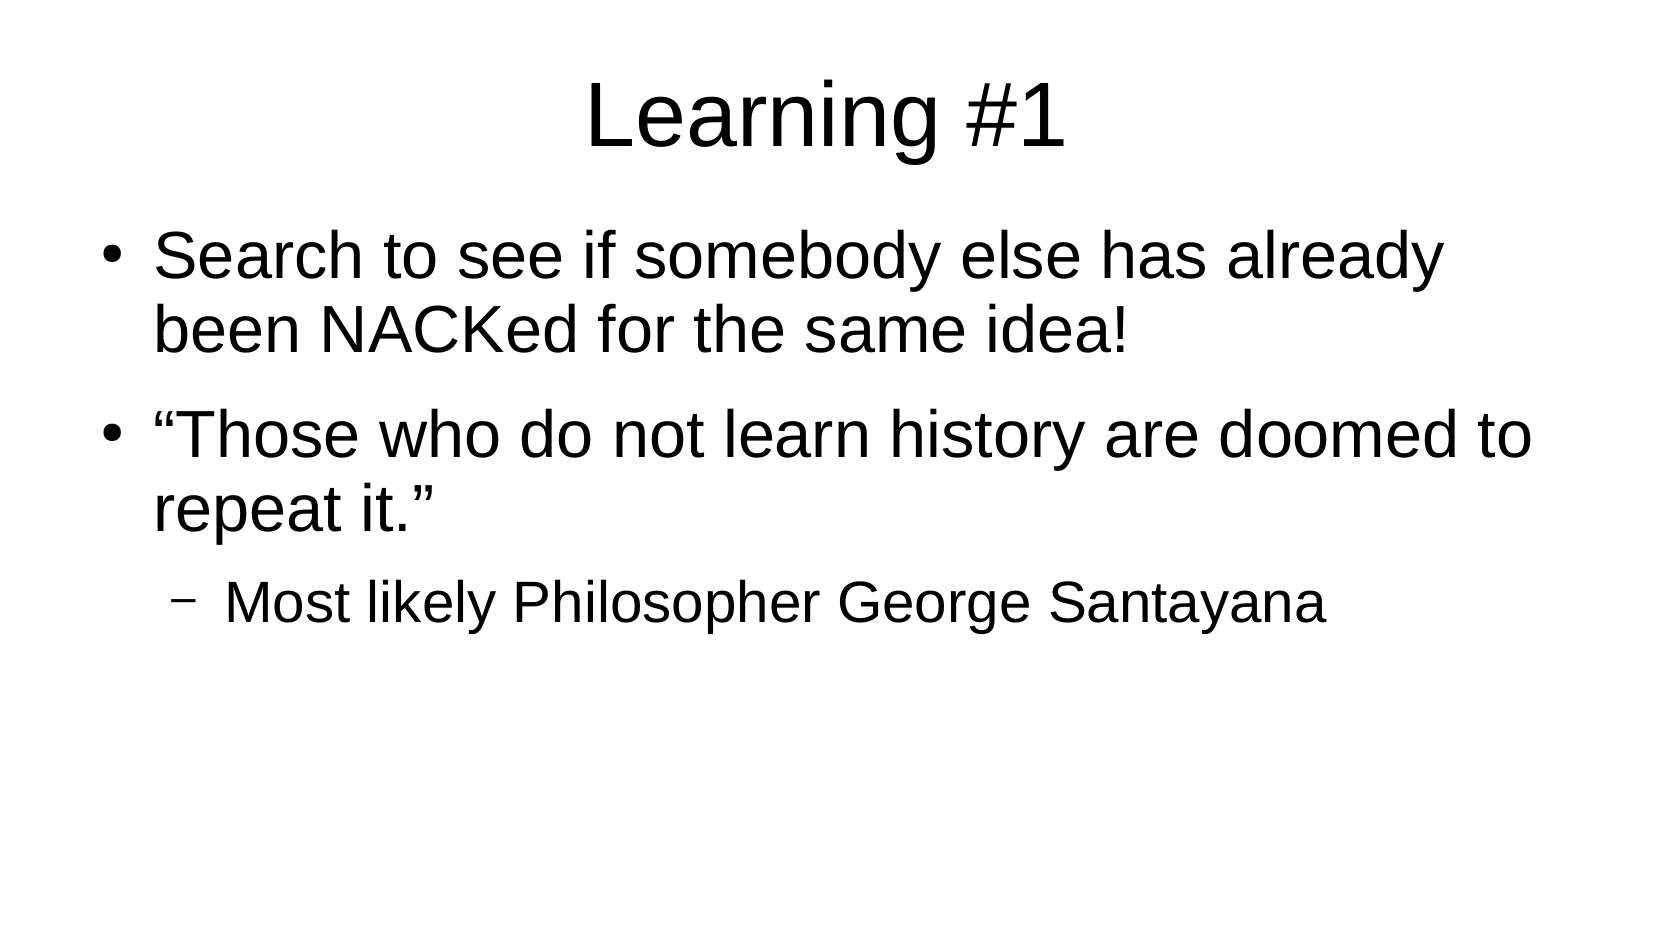

# Learning #1
Search to see if somebody else has already been NACKed for the same idea!
“Those who do not learn history are doomed to repeat it.”
Most likely Philosopher George Santayana